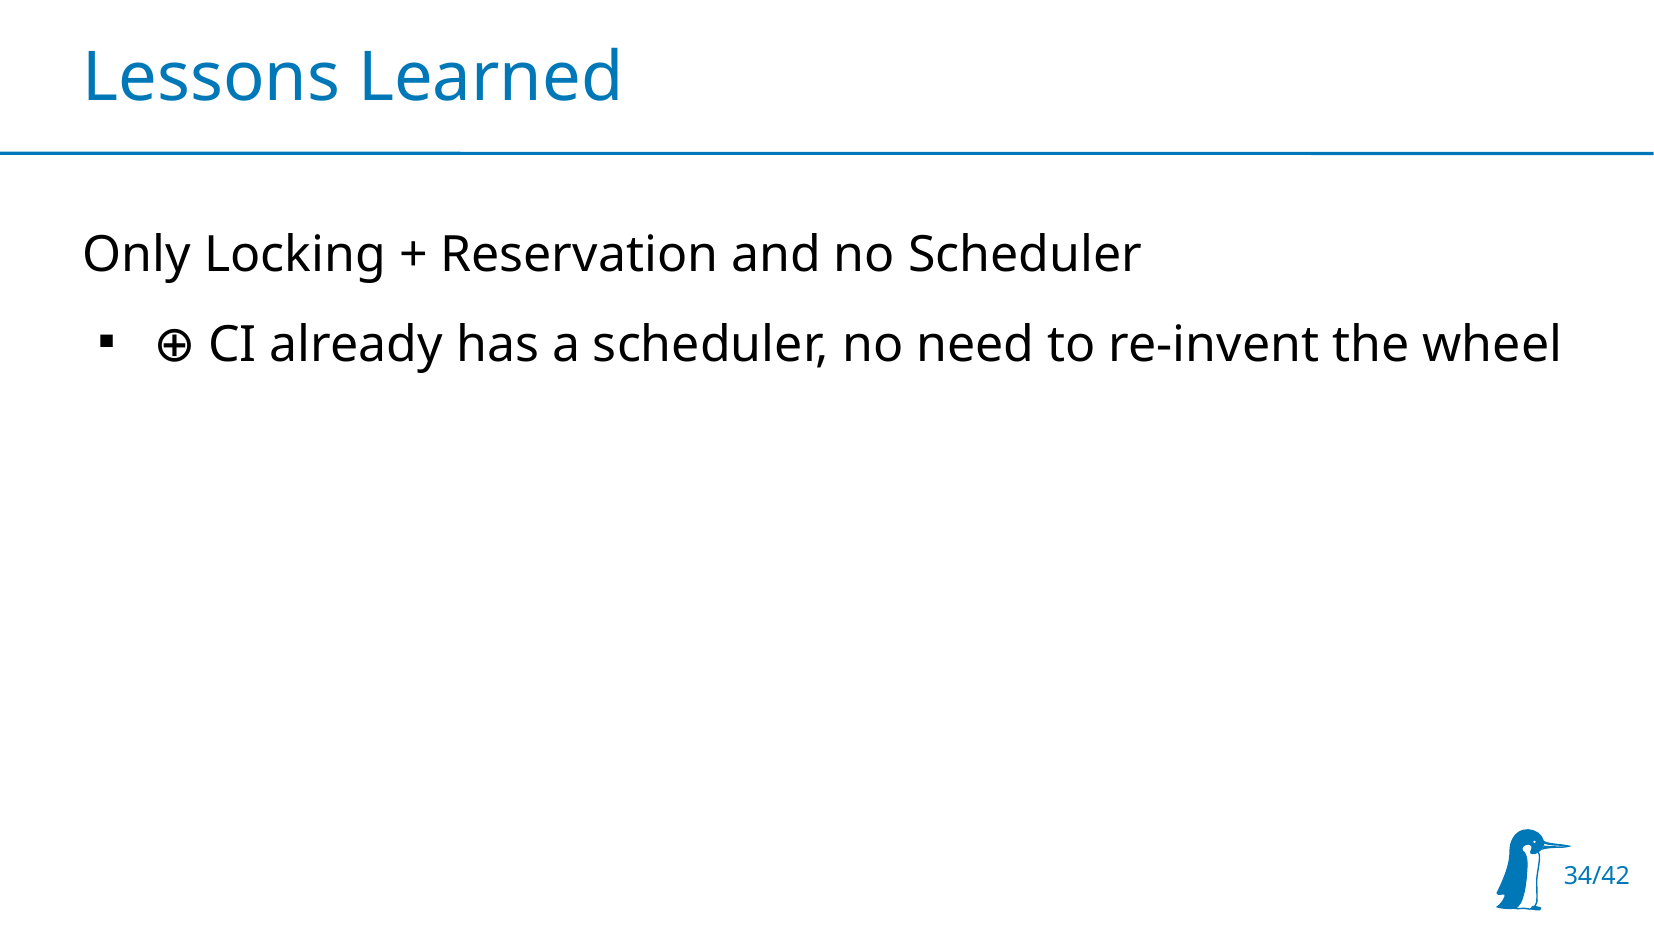

# Lessons Learned
Only Locking + Reservation and no Scheduler
⊕ CI already has a scheduler, no need to re-invent the wheel
34